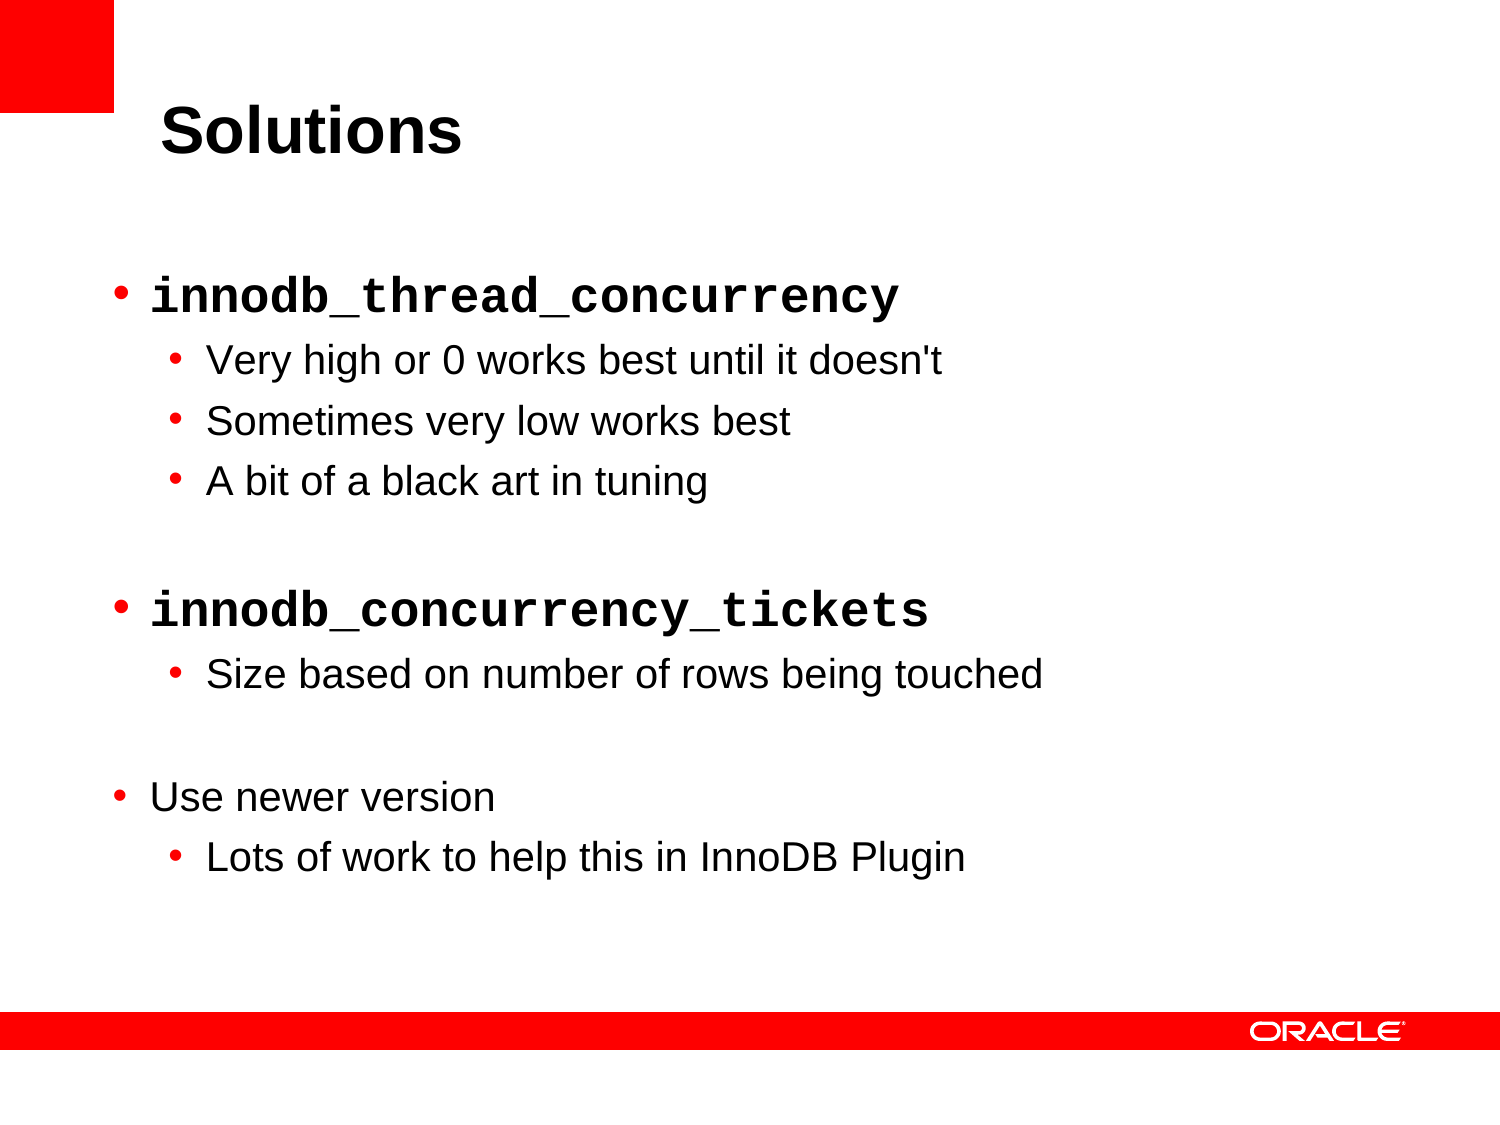

# Solutions
innodb_thread_concurrency
Very high or 0 works best until it doesn't
Sometimes very low works best
A bit of a black art in tuning
innodb_concurrency_tickets
Size based on number of rows being touched
Use newer version
Lots of work to help this in InnoDB Plugin